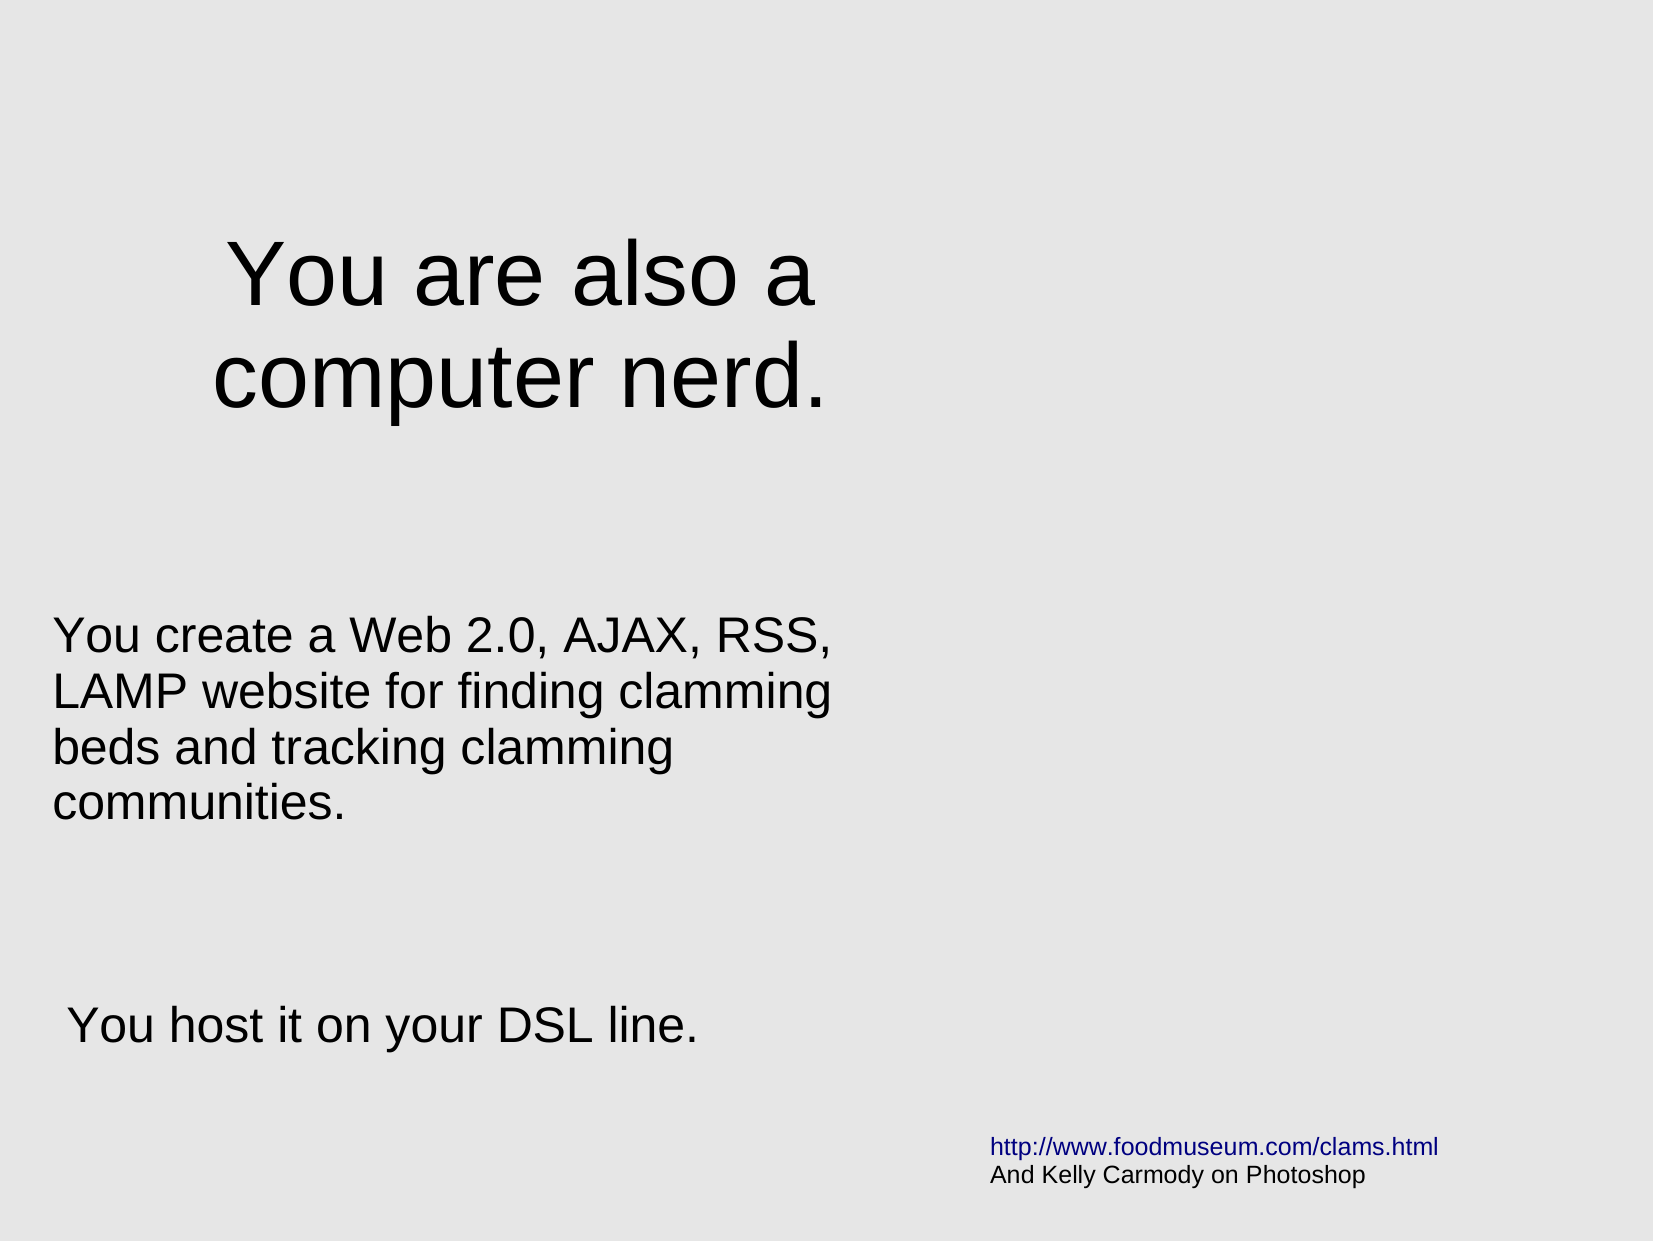

# You are also a computer nerd.
You create a Web 2.0, AJAX, RSS, LAMP website for finding clamming beds and tracking clamming communities.
 You host it on your DSL line.
http://www.foodmuseum.com/clams.html
And Kelly Carmody on Photoshop